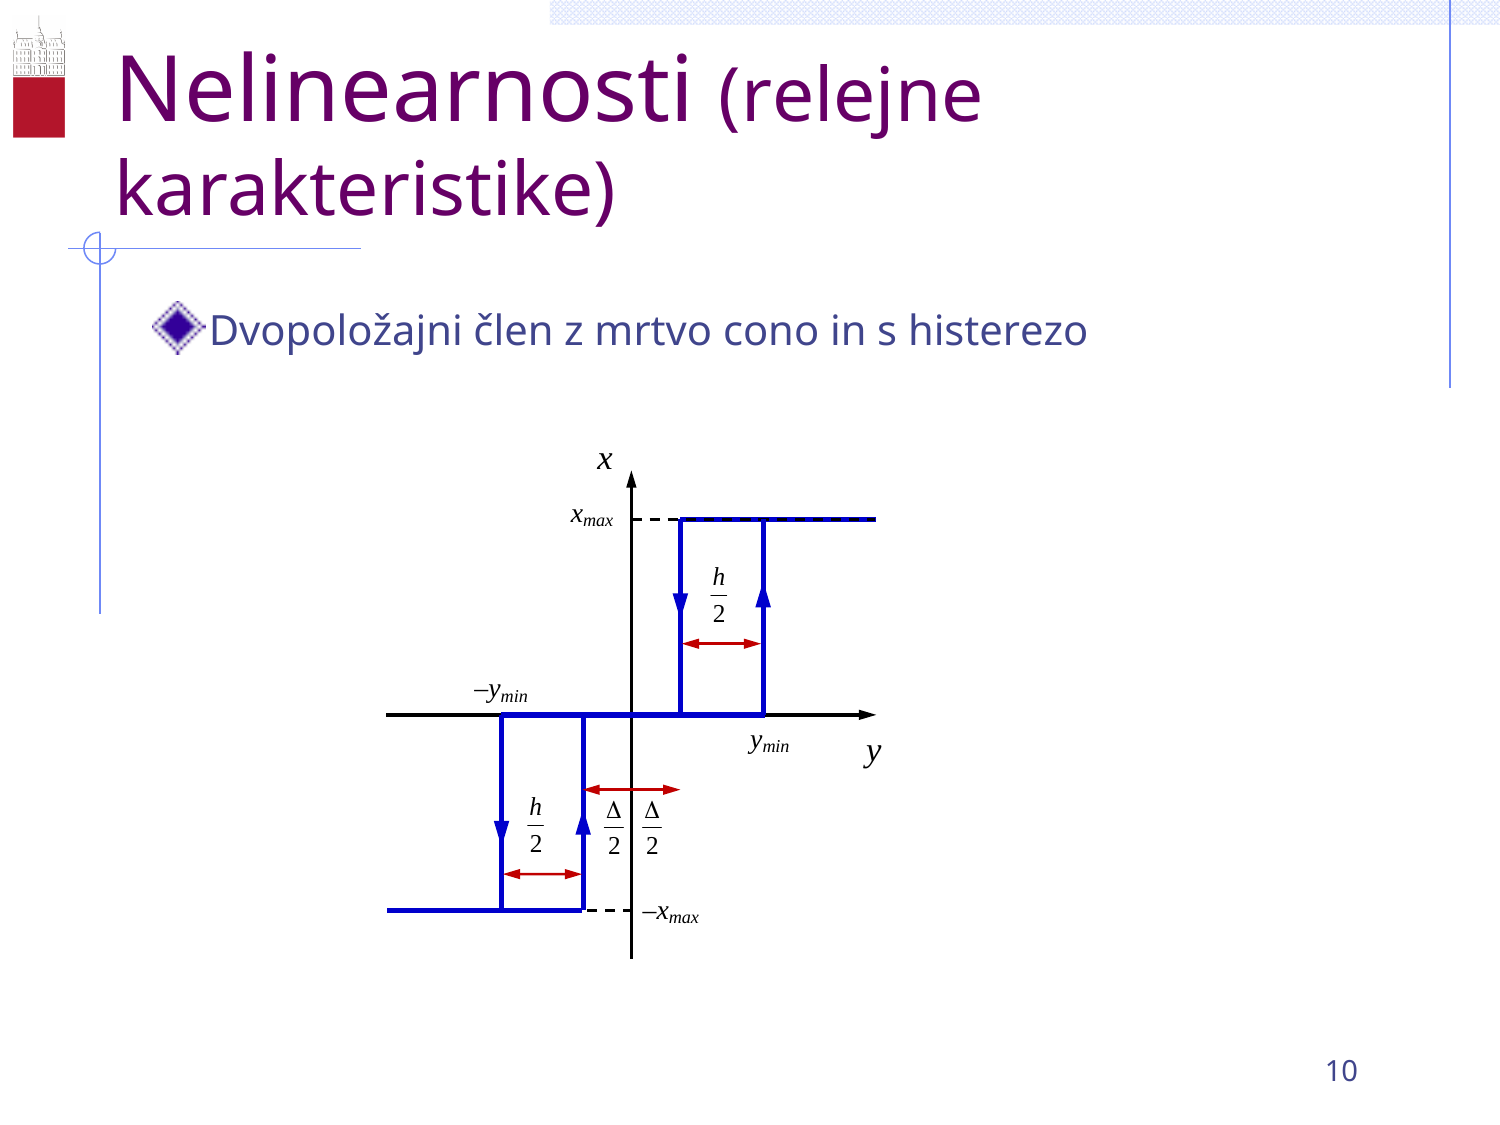

# Nelinearnosti (relejne karakteristike)
Dvopoložajni člen z mrtvo cono in s histerezo